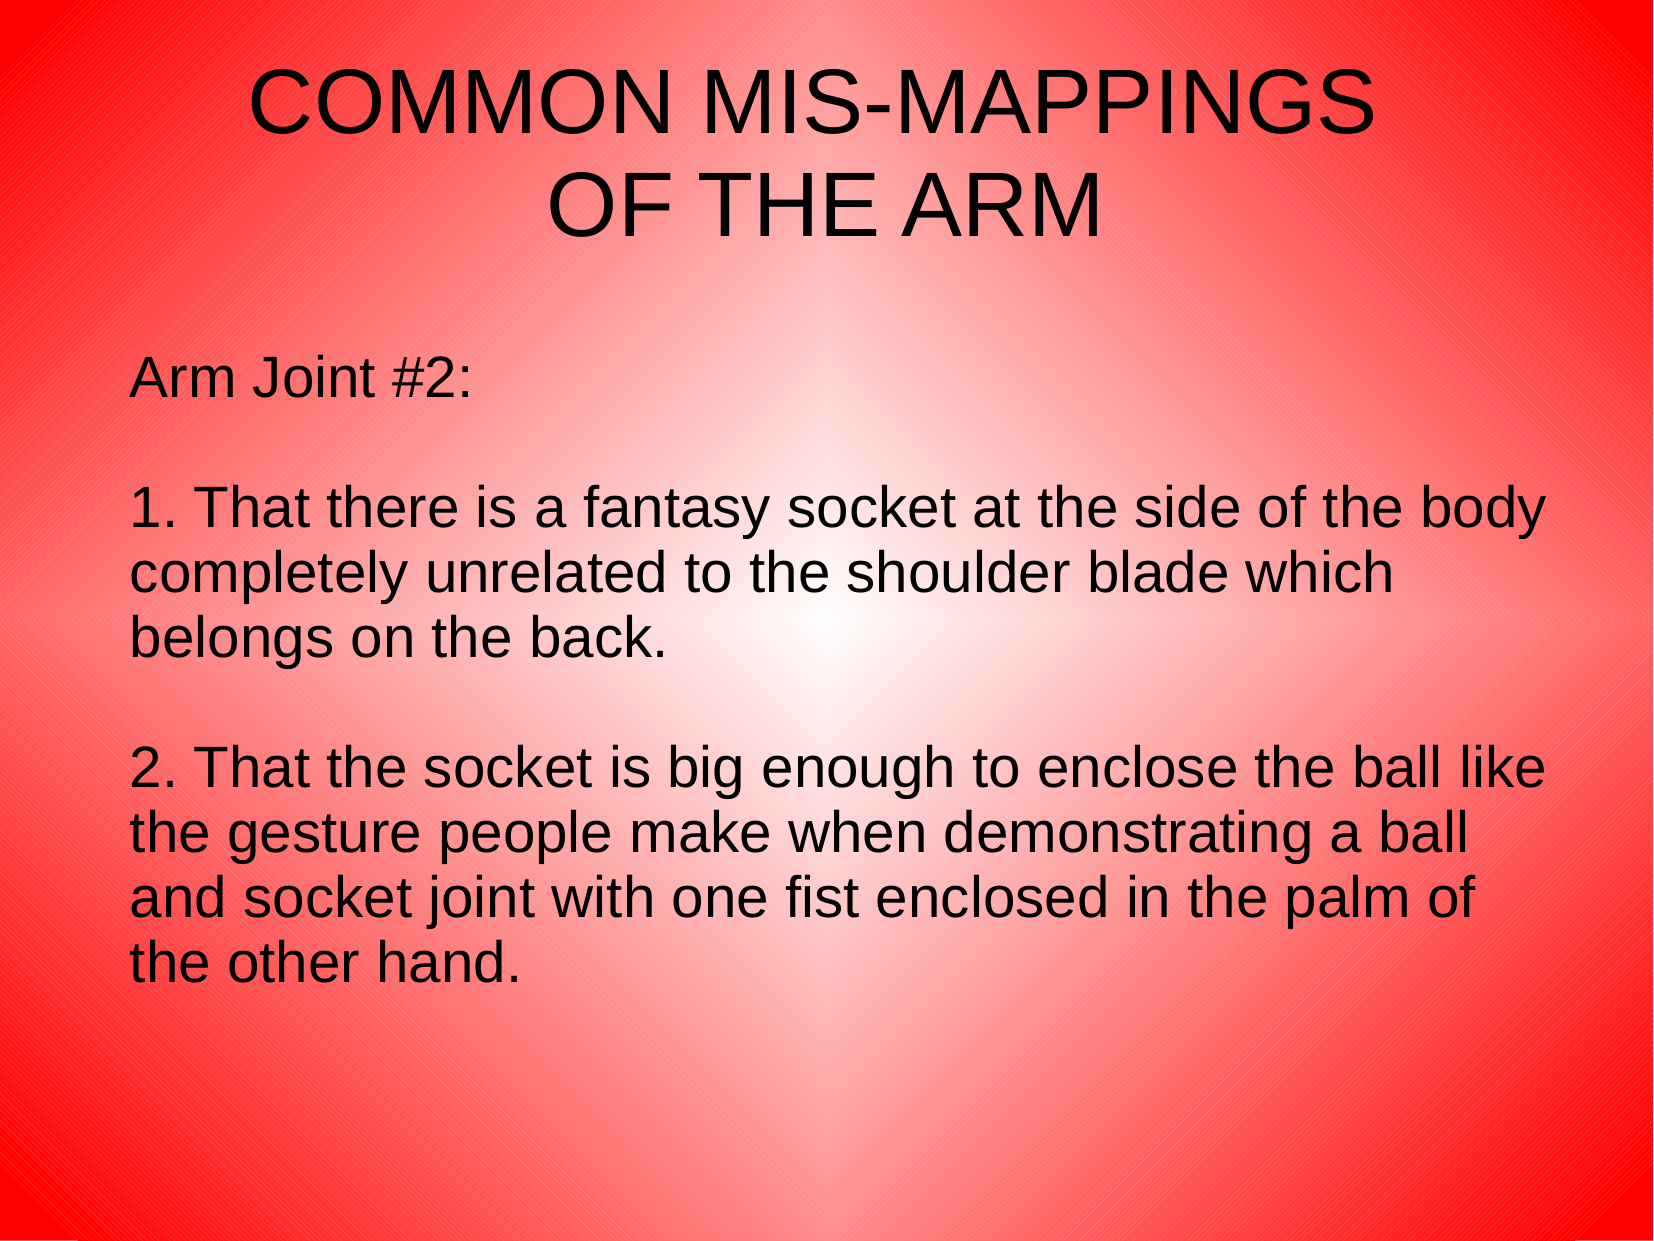

# COMMON MIS-MAPPINGS OF THE ARM
Arm Joint #2:
1. That there is a fantasy socket at the side of the body completely unrelated to the shoulder blade which belongs on the back.
2. That the socket is big enough to enclose the ball like the gesture people make when demonstrating a ball and socket joint with one fist enclosed in the palm of the other hand.